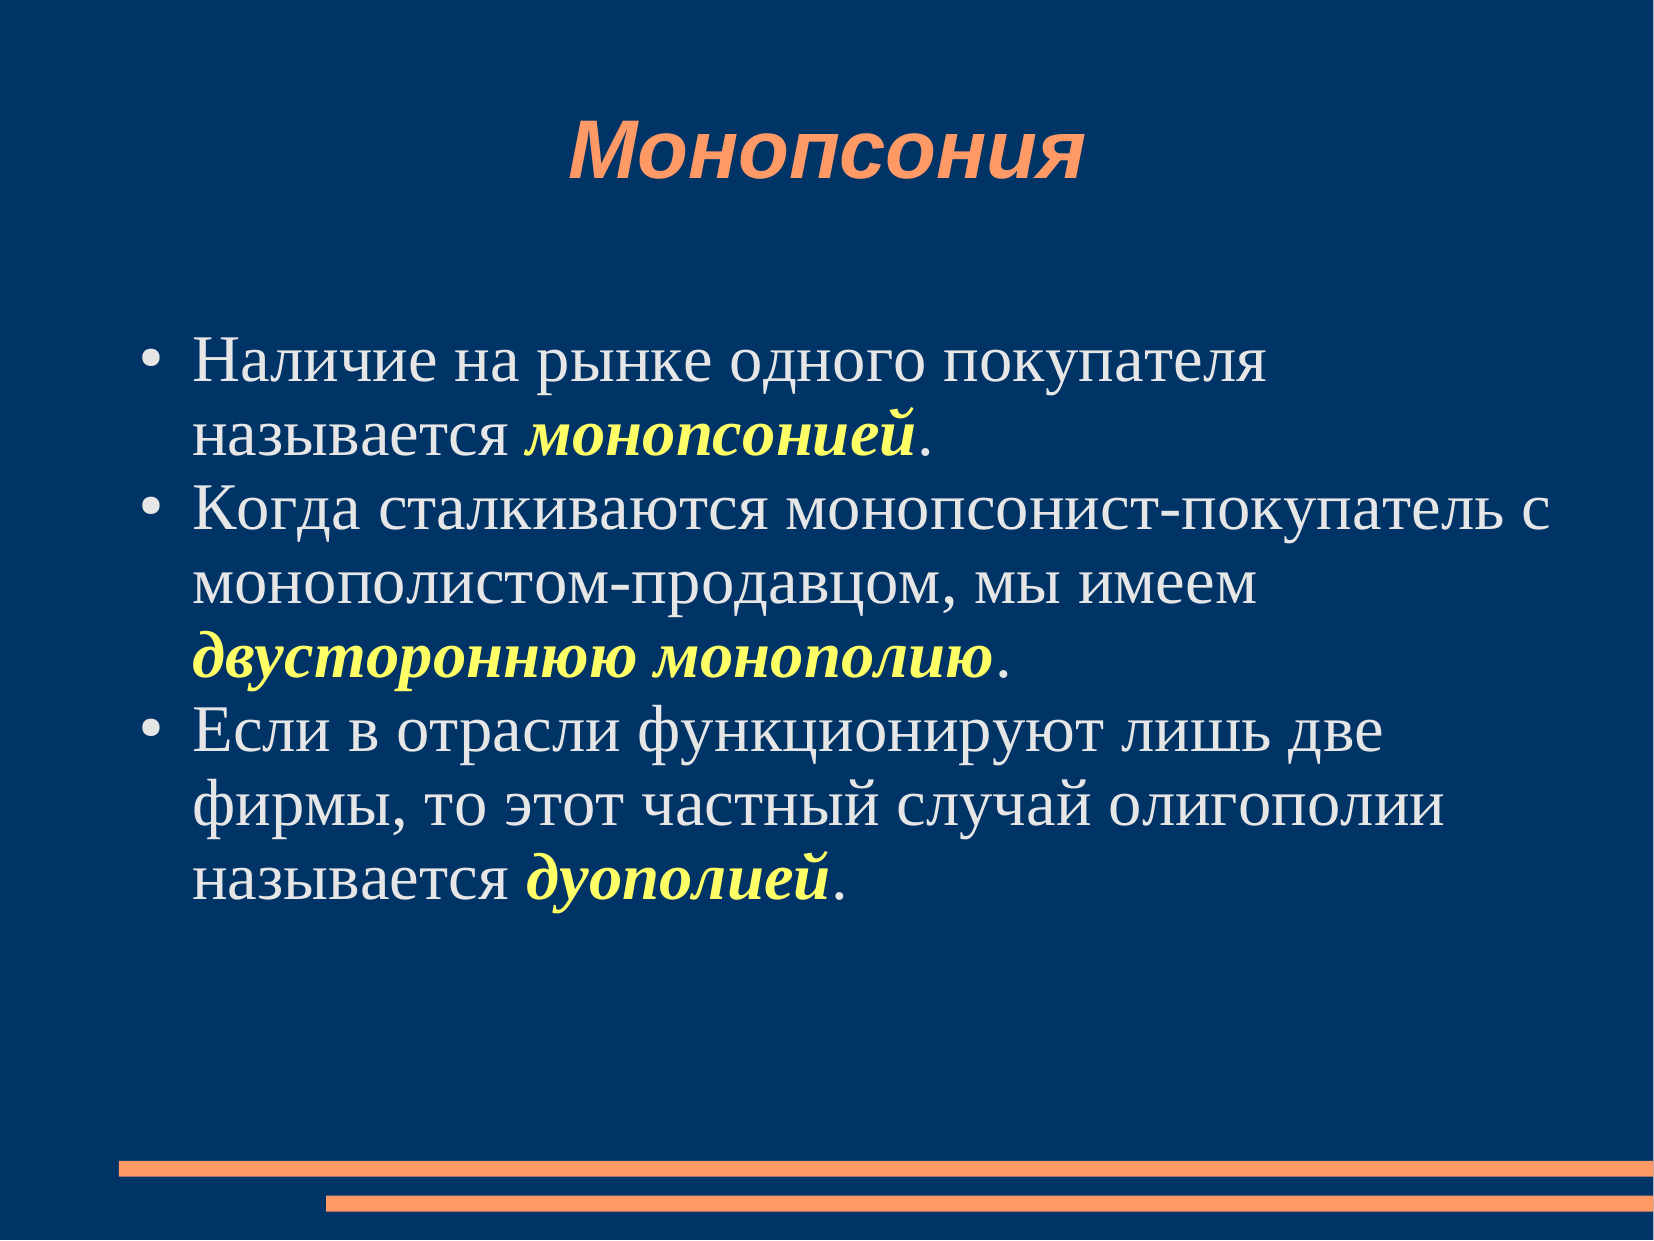

# Монопсония
Наличие на рынке одного покупателя называется монопсонией.
Когда сталкиваются монопсонист-покупатель с монополистом-продавцом, мы имеем двустороннюю монополию.
Если в отрасли функционируют лишь две фирмы, то этот частный случай олигополии называется дуополией.